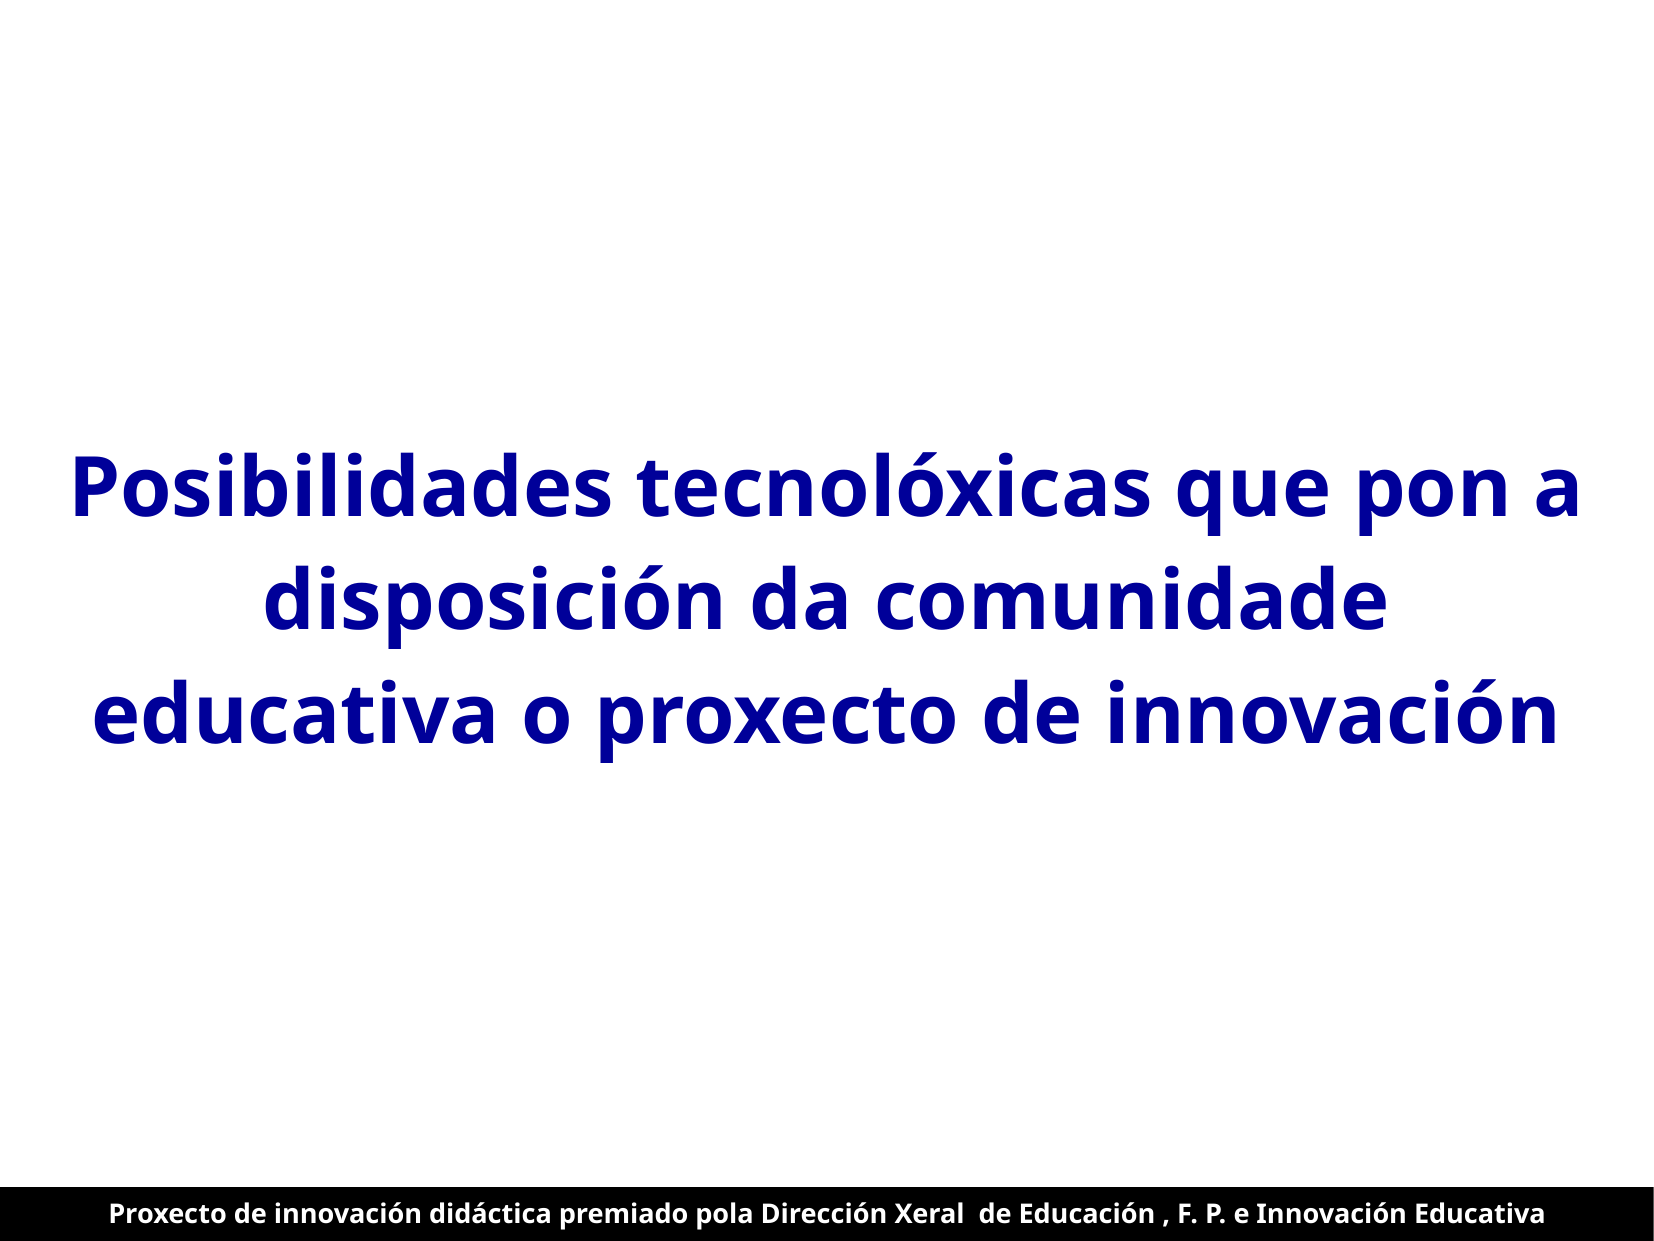

# Posibilidades tecnolóxicas que pon a disposición da comunidade educativa o proxecto de innovación